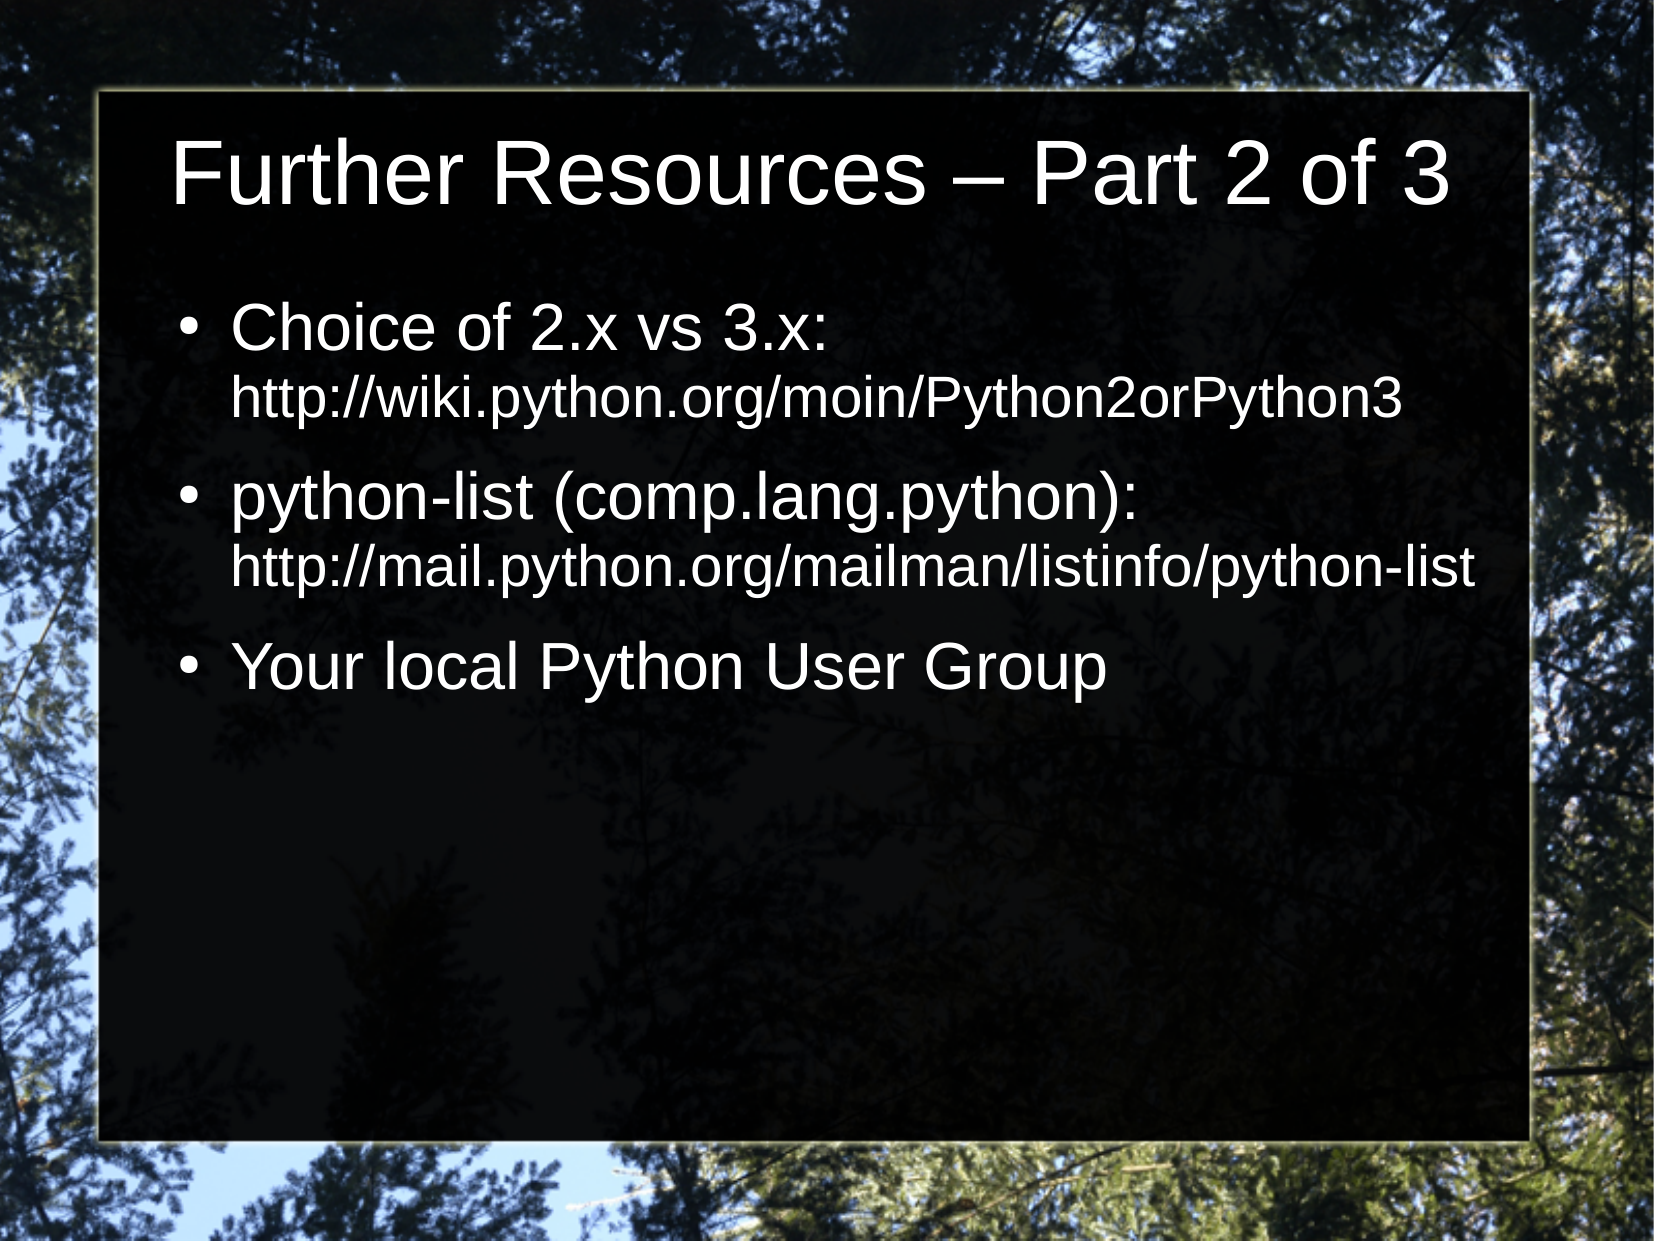

# Further Resources – Part 2 of 3
Choice of 2.x vs 3.x: http://wiki.python.org/moin/Python2orPython3
python-list (comp.lang.python): http://mail.python.org/mailman/listinfo/python-list
Your local Python User Group